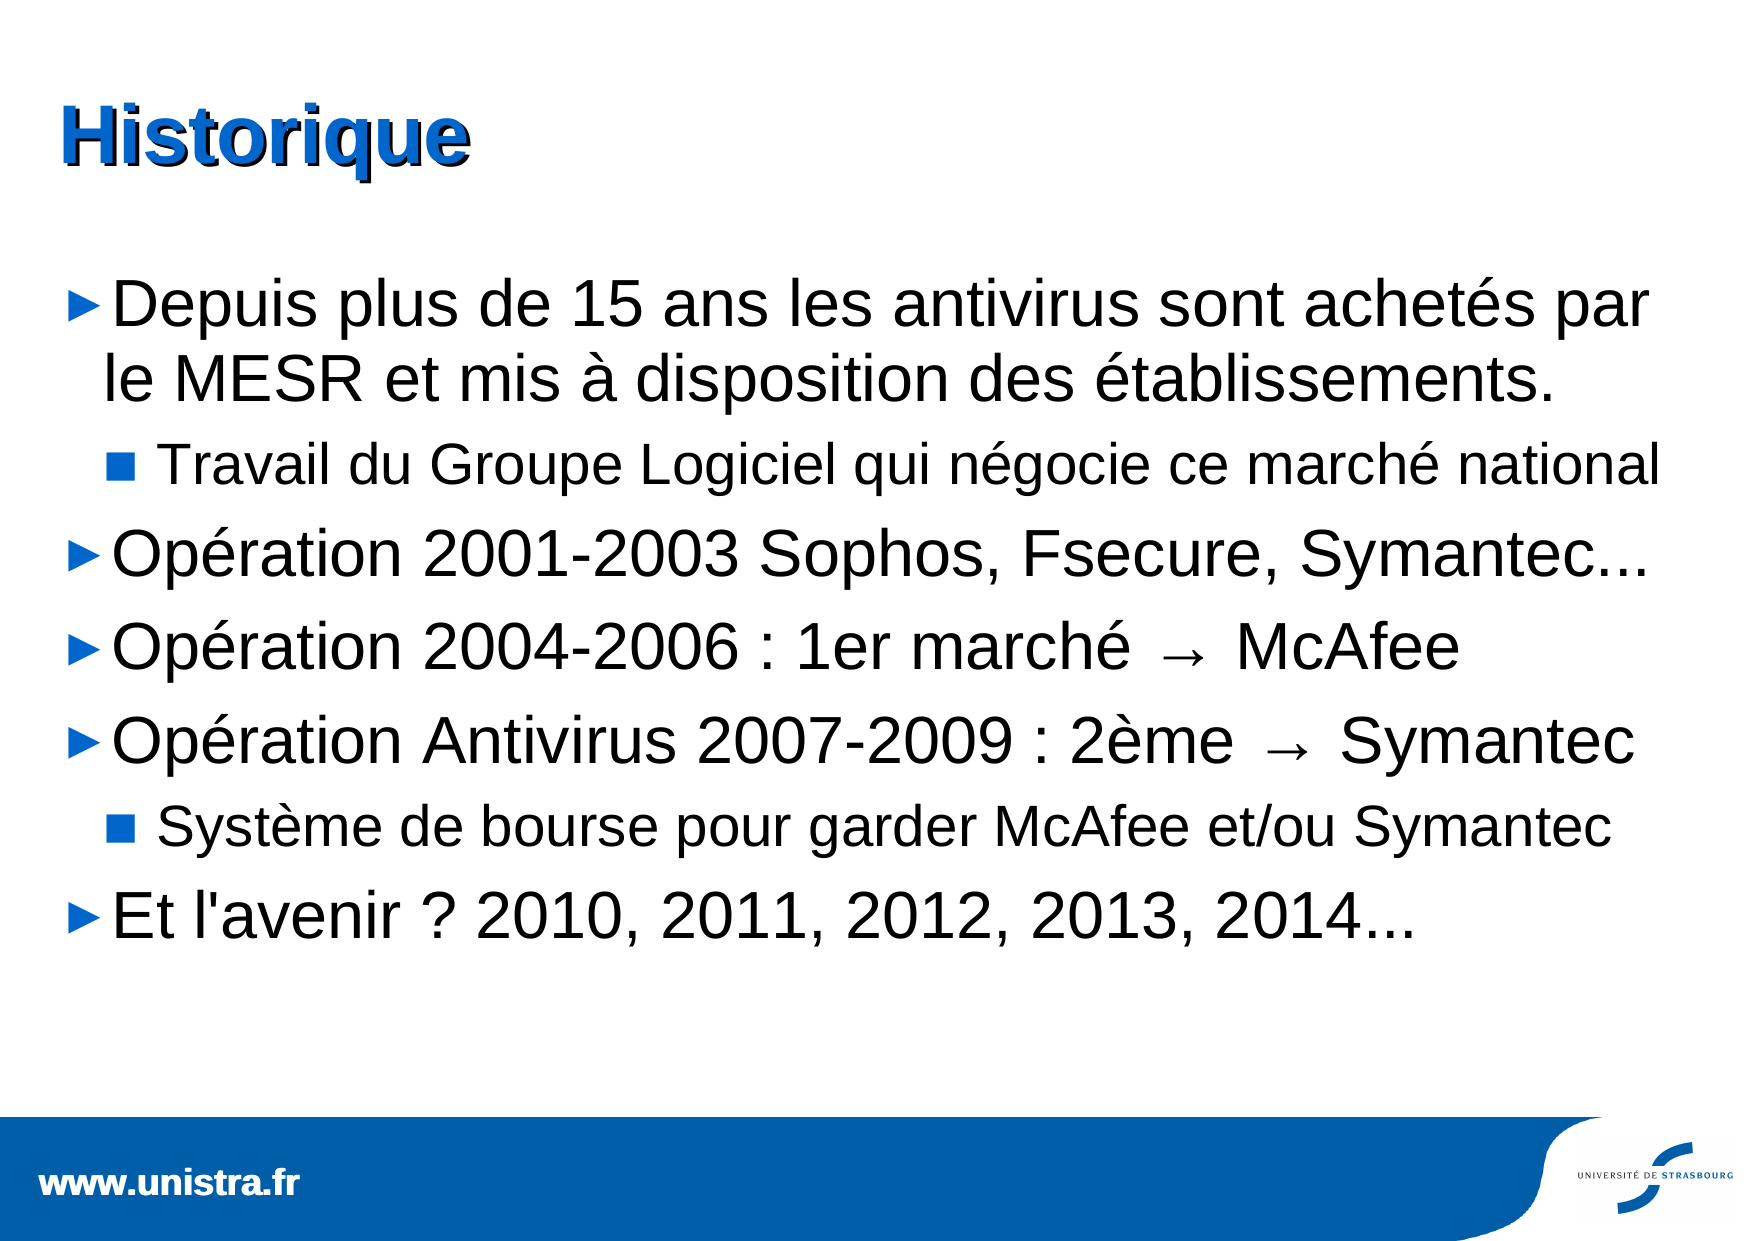

# Historique
Depuis plus de 15 ans les antivirus sont achetés par le MESR et mis à disposition des établissements.
Travail du Groupe Logiciel qui négocie ce marché national
Opération 2001-2003 Sophos, Fsecure, Symantec...
Opération 2004-2006 : 1er marché → McAfee
Opération Antivirus 2007-2009 : 2ème → Symantec
Système de bourse pour garder McAfee et/ou Symantec
Et l'avenir ? 2010, 2011, 2012, 2013, 2014...